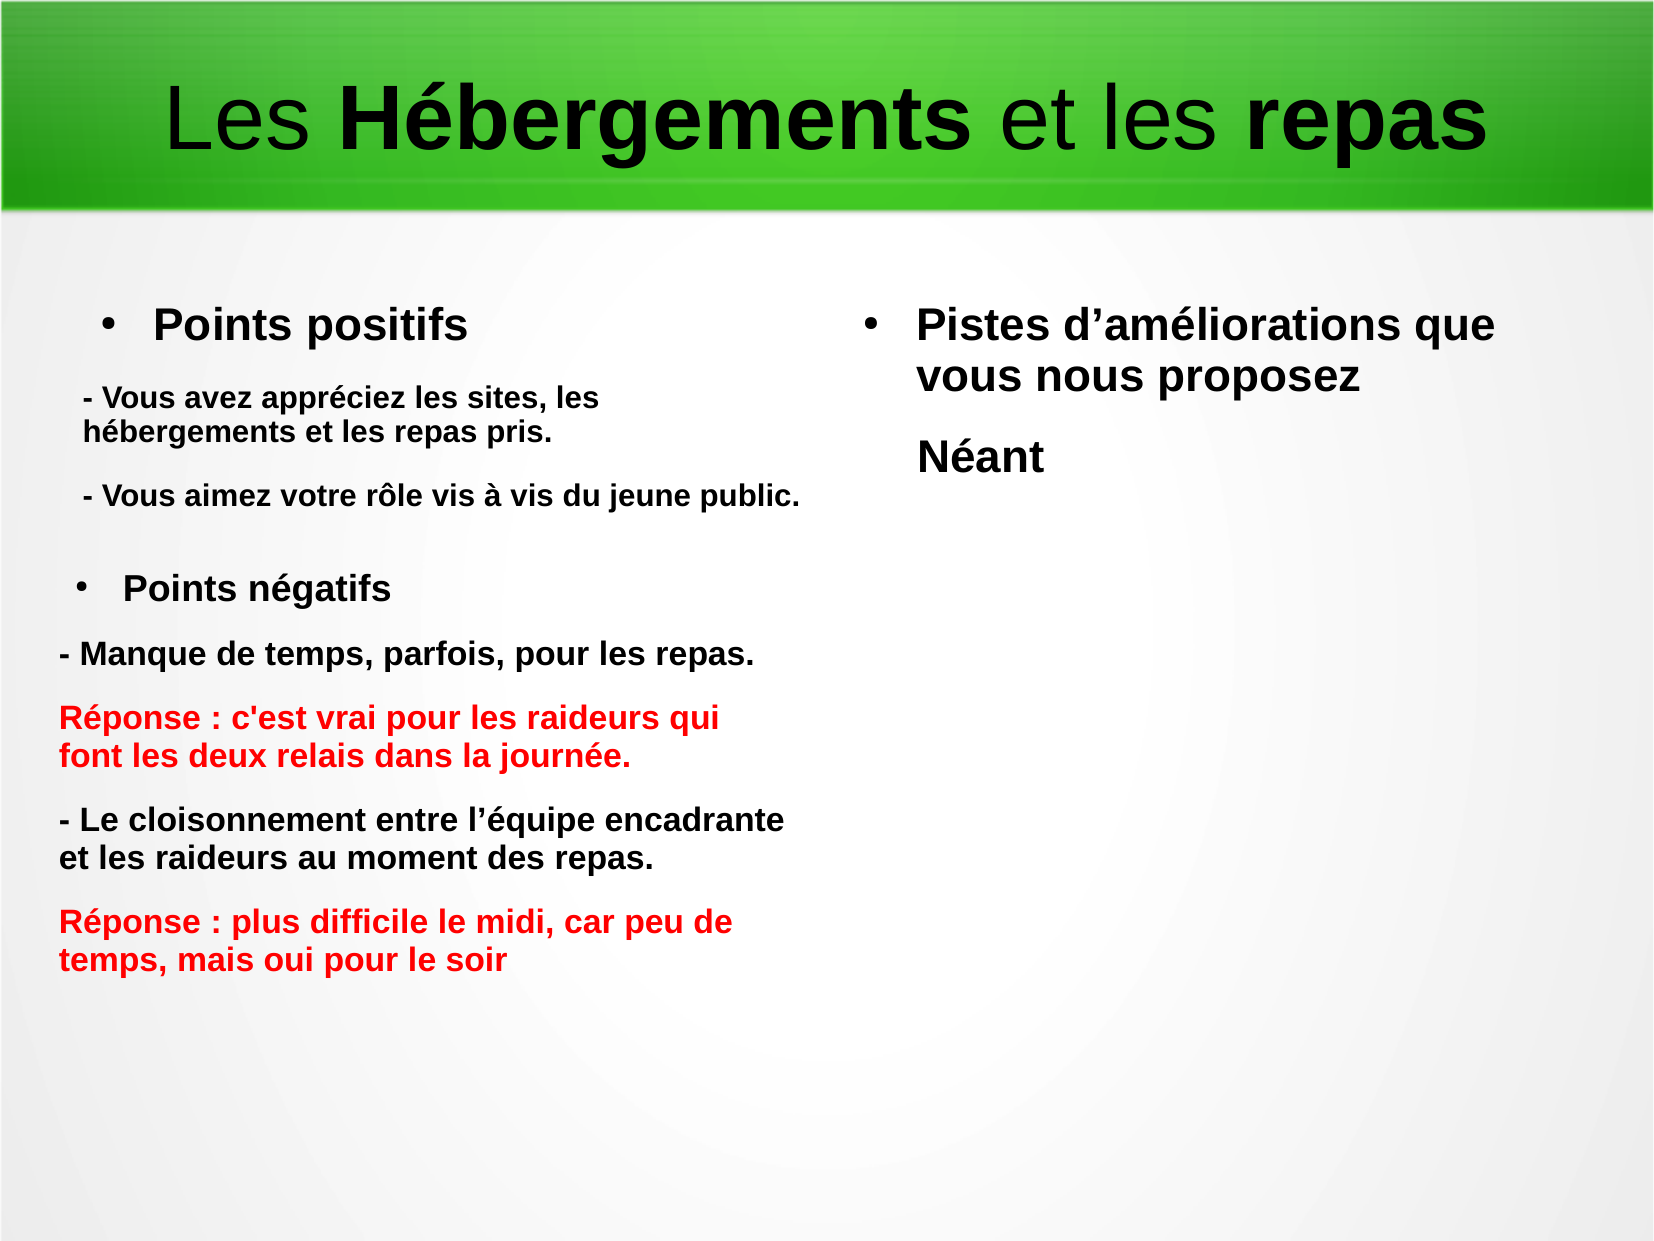

# Les Hébergements et les repas
Points positifs
- Vous avez appréciez les sites, les hébergements et les repas pris.
- Vous aimez votre rôle vis à vis du jeune public.
Pistes d’améliorations que vous nous proposez
Néant
Points négatifs
- Manque de temps, parfois, pour les repas.
Réponse : c'est vrai pour les raideurs qui font les deux relais dans la journée.
- Le cloisonnement entre l’équipe encadrante et les raideurs au moment des repas.
Réponse : plus difficile le midi, car peu de temps, mais oui pour le soir